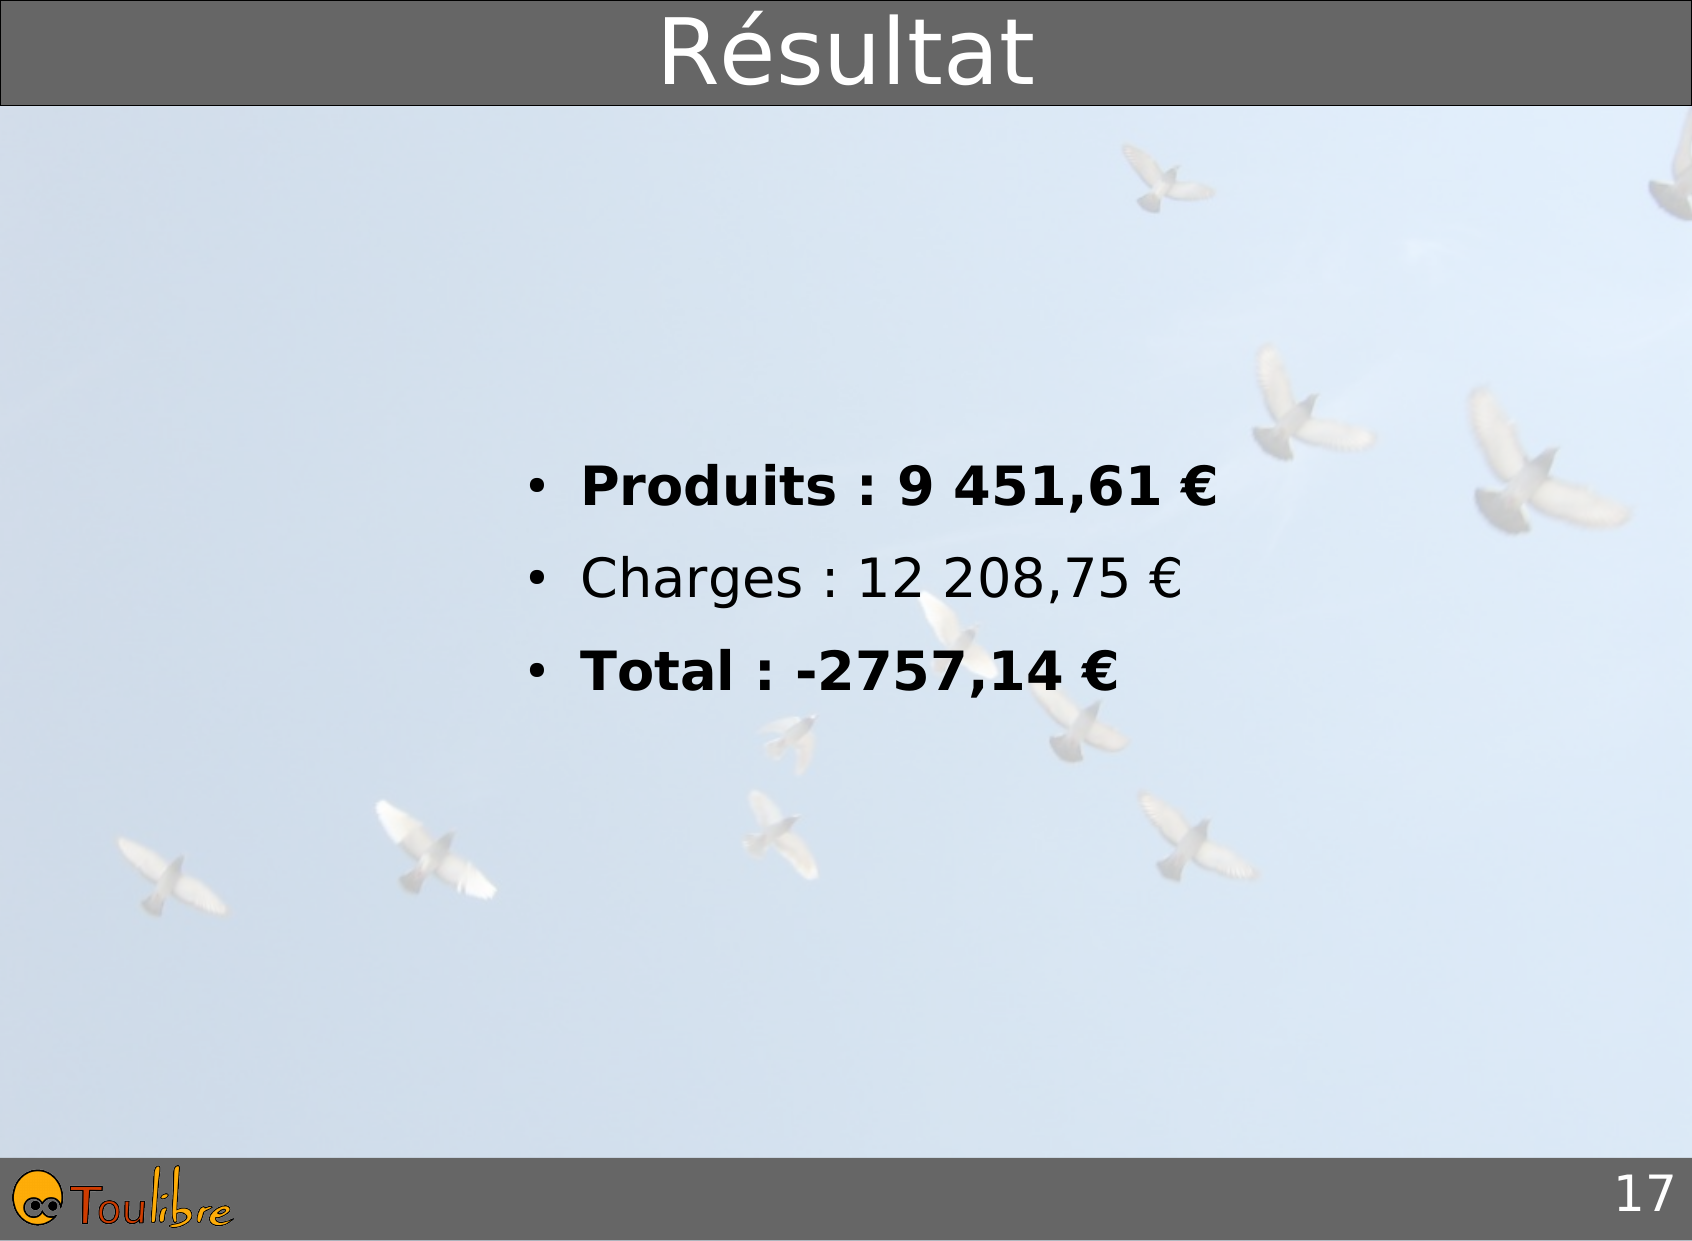

# Résultat
Produits : 9 451,61 €
Charges : 12 208,75 €
Total : -2757,14 €